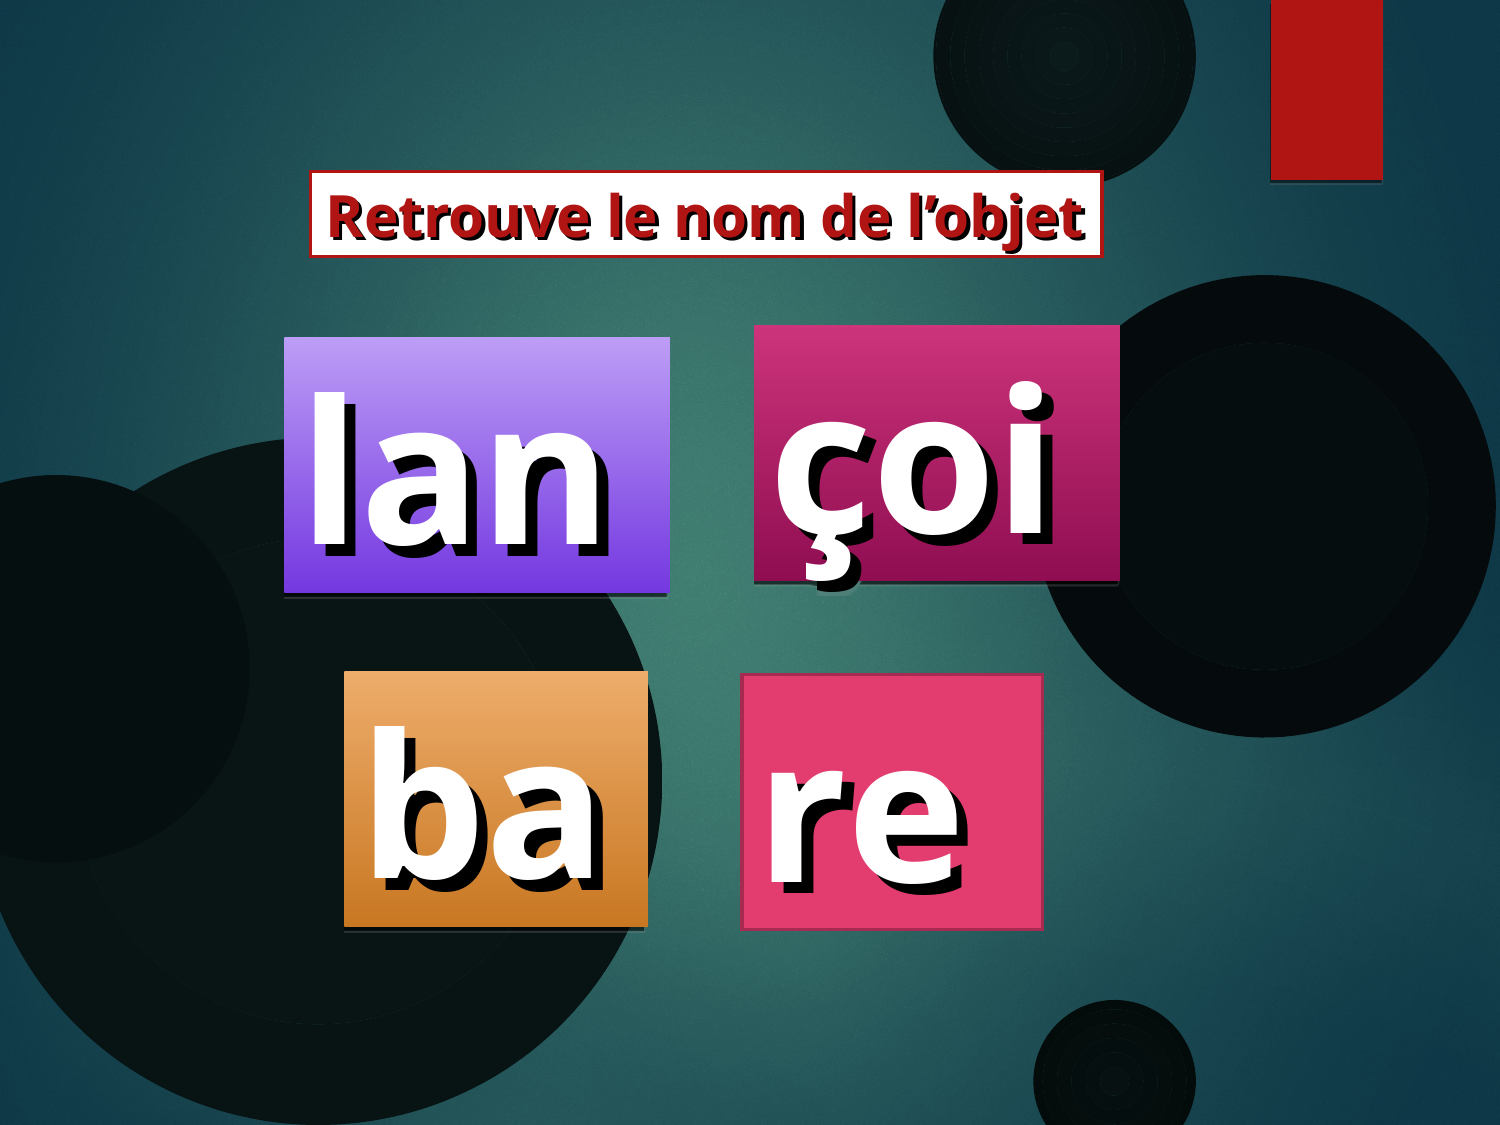

Retrouve le nom de l’objet
çoi
lan
ba
re